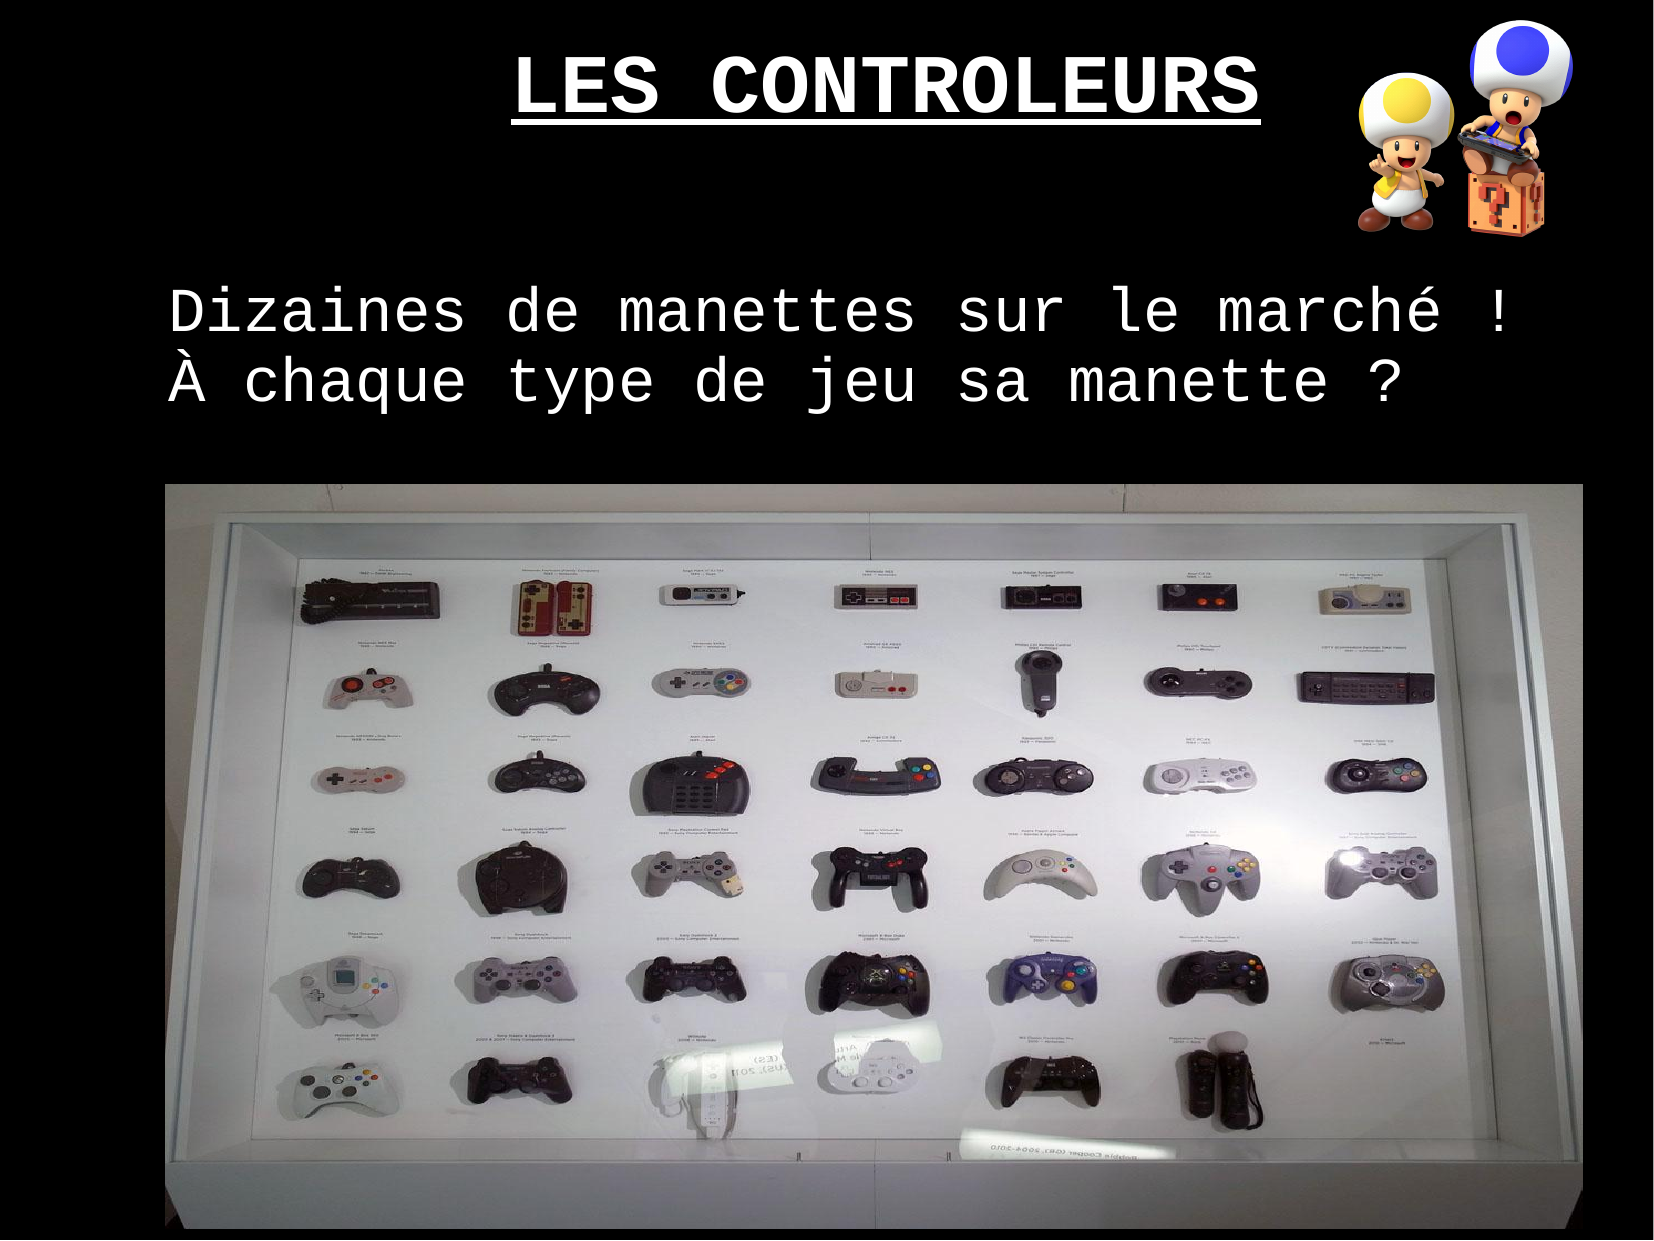

LES CONTROLEURS
Dizaines de manettes sur le marché !
À chaque type de jeu sa manette ?